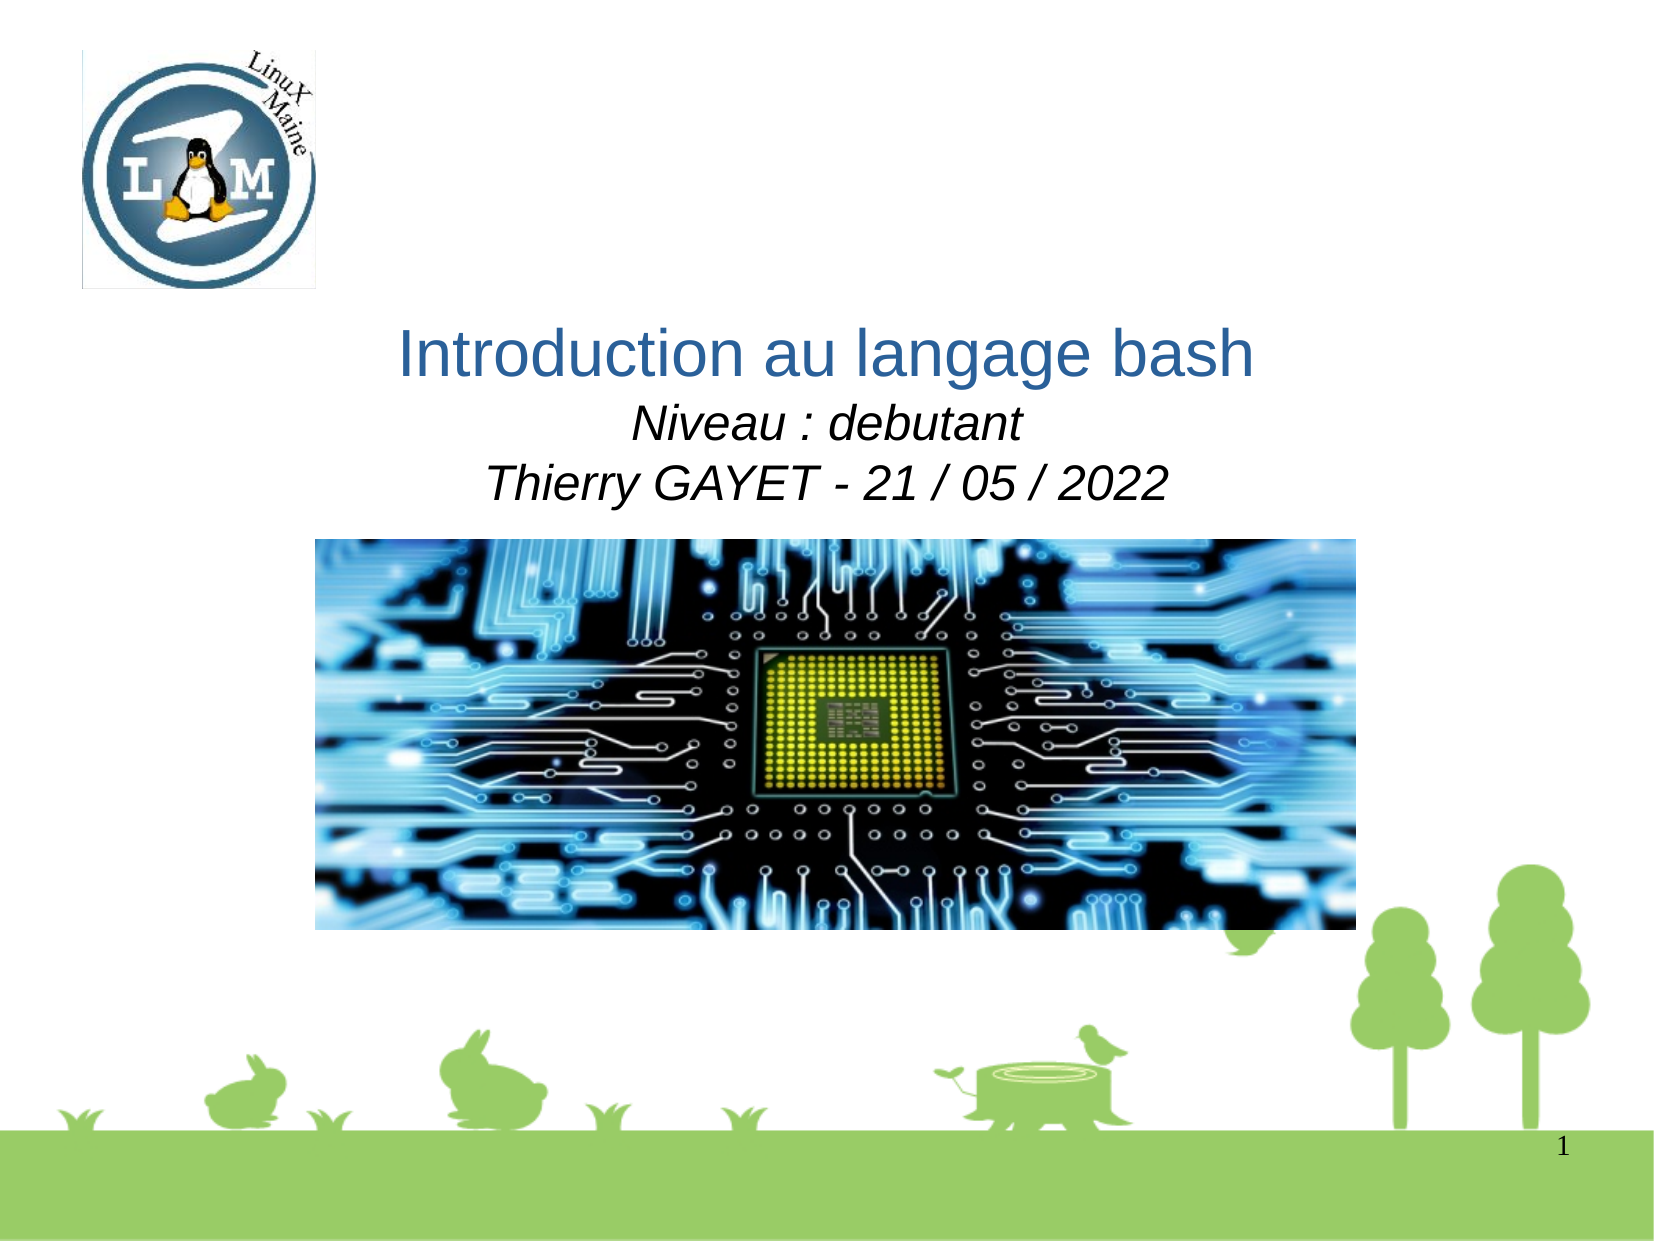

Introduction au langage bash
Niveau : debutant
Thierry GAYET - 21 / 05 / 2022
1